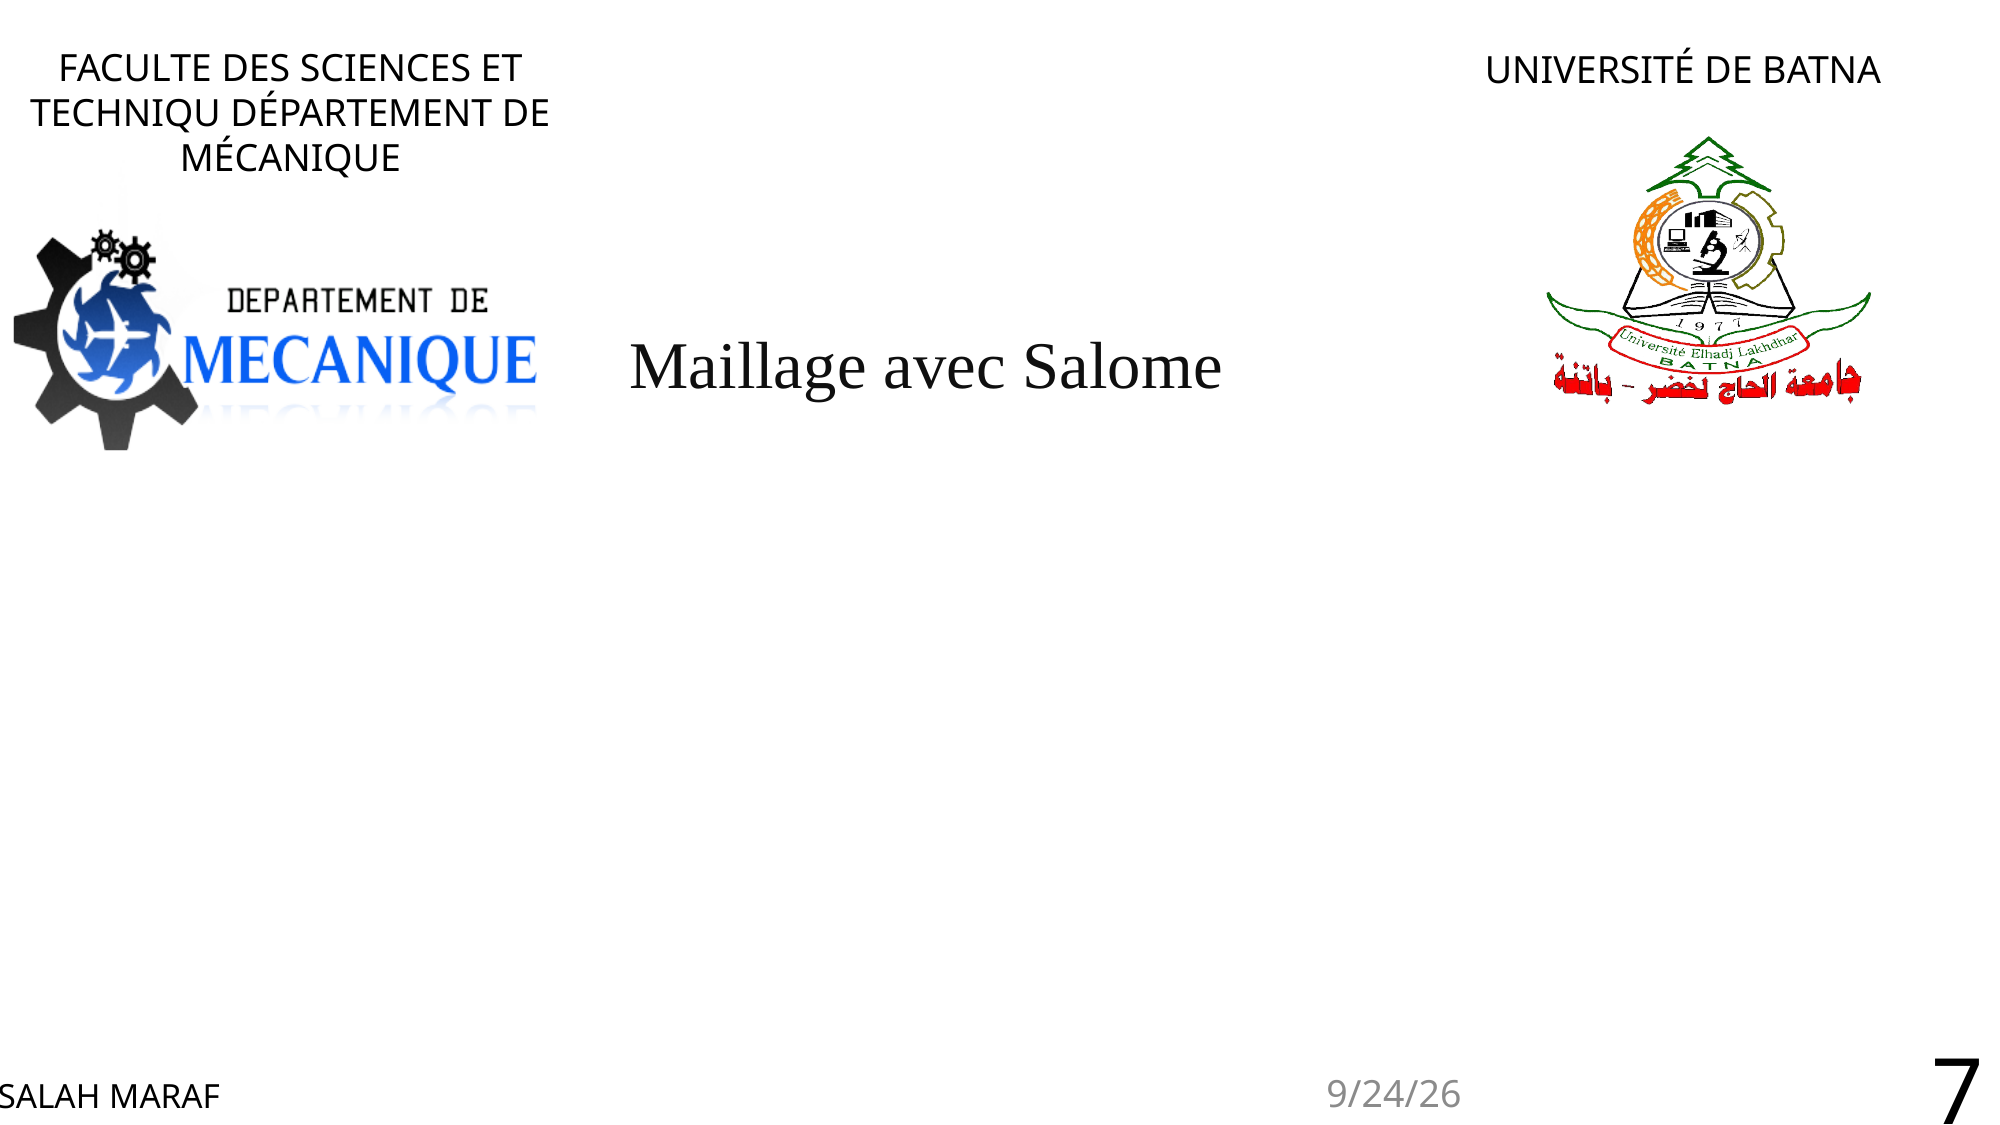

Faculte des Sciences et Techniqu Département de MÉCANIQUE
Université de Batna
Maillage avec Salome
SALAH MARAF